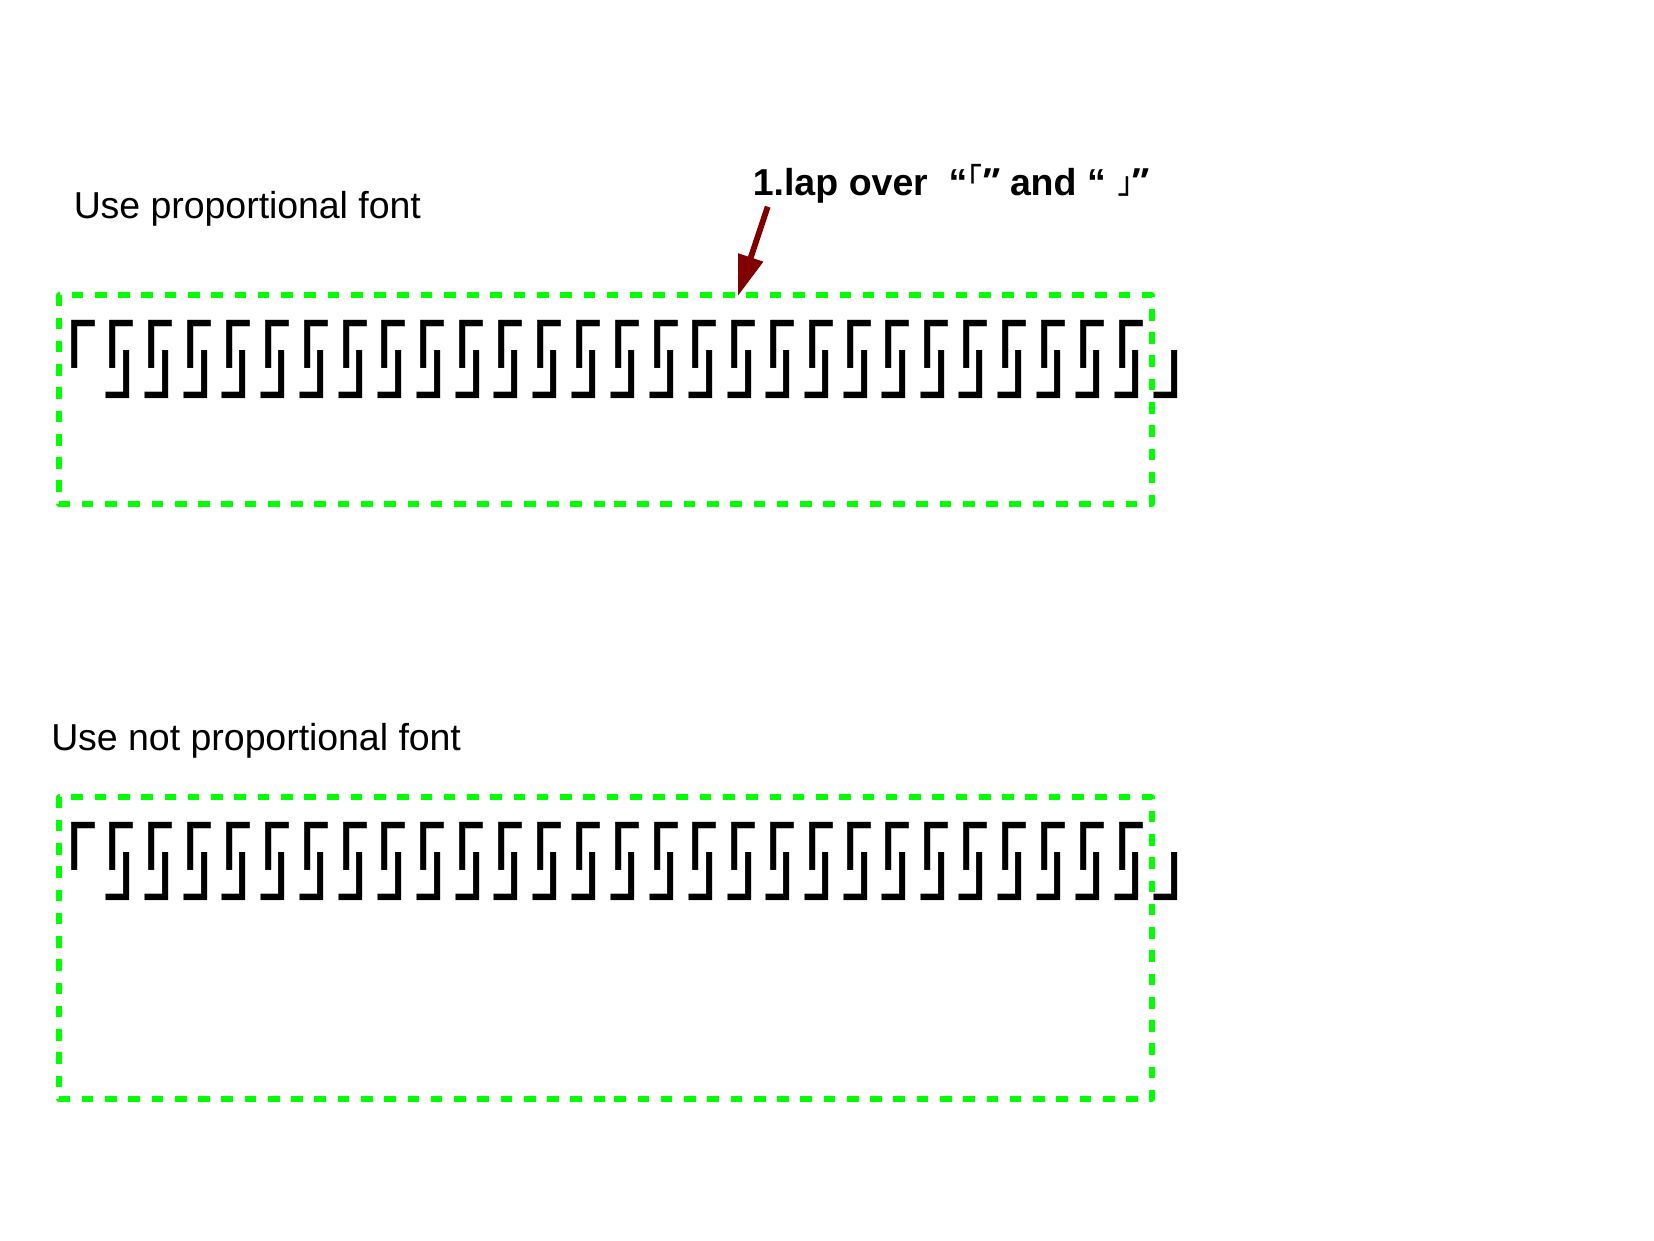

1.lap over “「” and “ 」”
Use proportional font
# 「」「」「」「」「」「」「」「」「」「」「」「」「」「」「」「」「」「」「」「」「」「」「」「」「」「」「」「」
Use not proportional font
「」「」「」「」「」「」「」「」「」「」「」「」「」「」「」「」「」「」「」「」「」「」「」「」「」「」「」「」